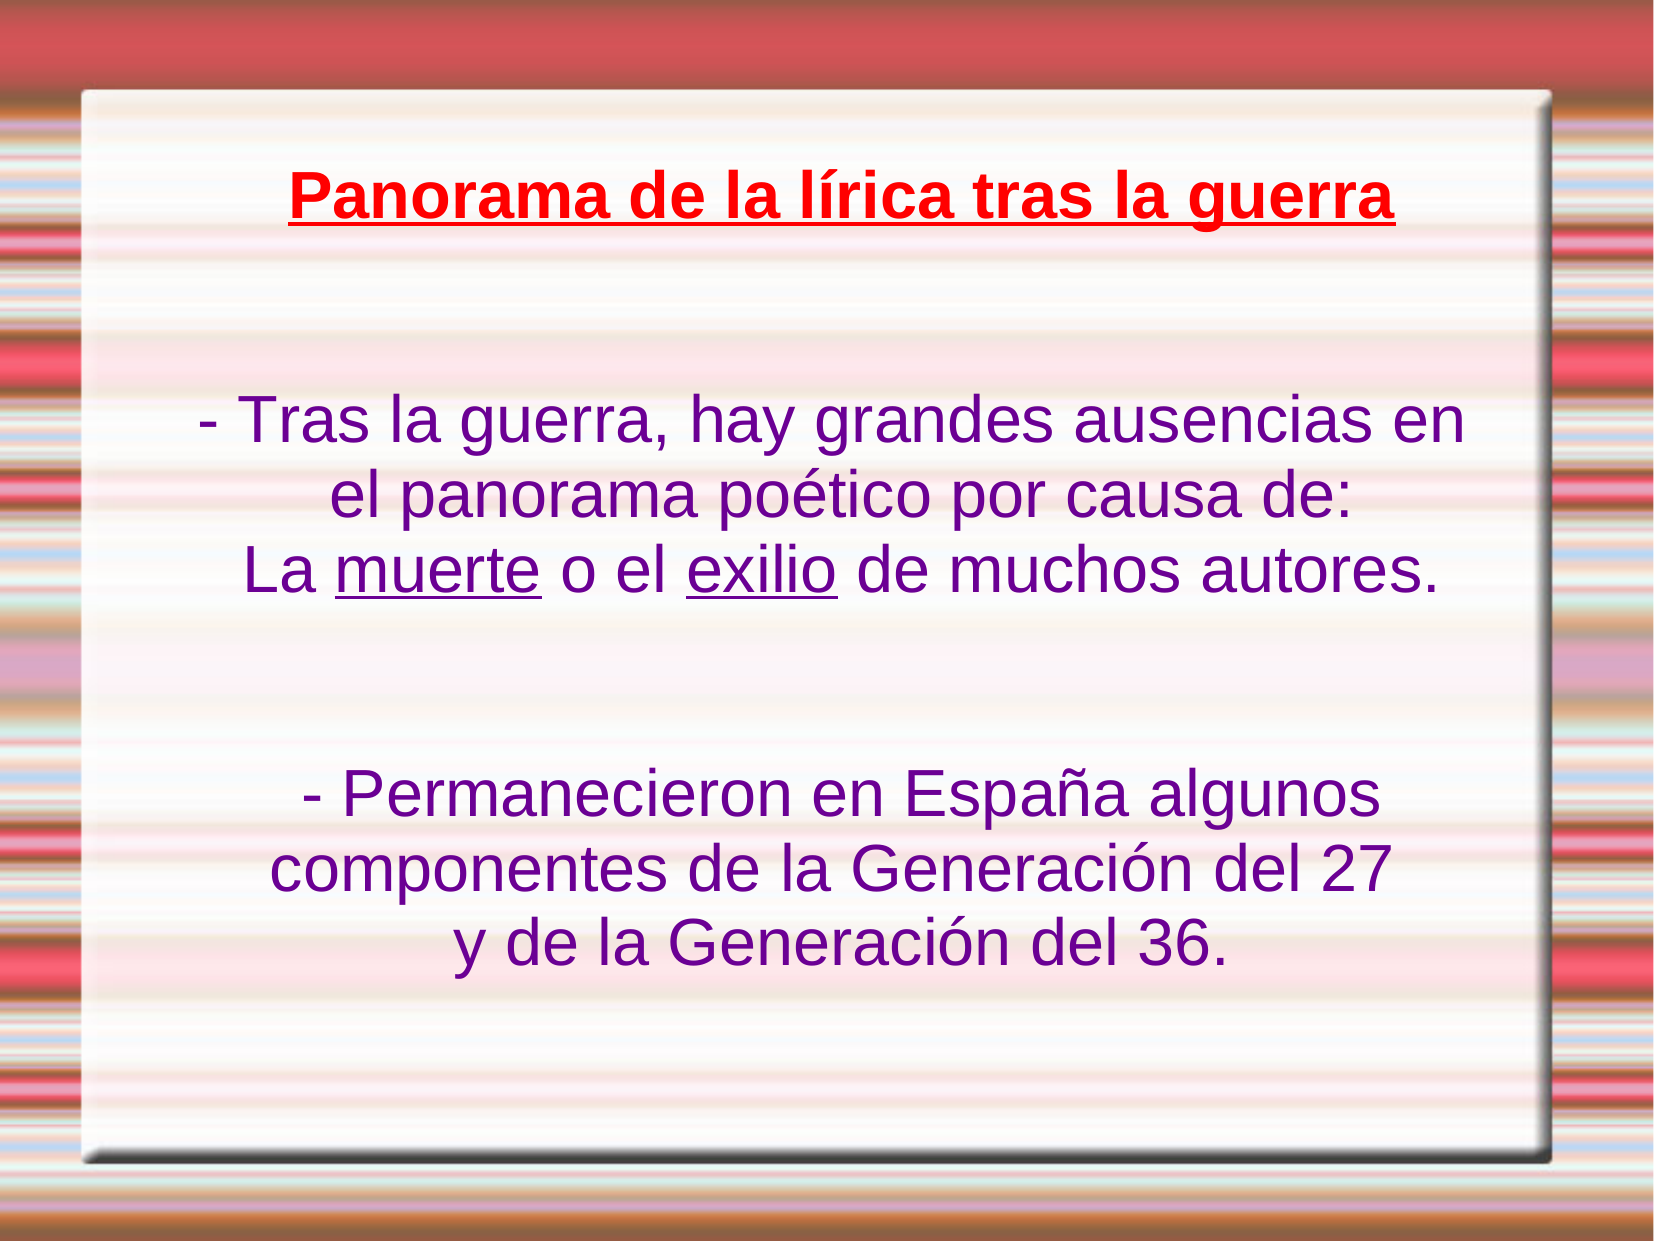

# Panorama de la lírica tras la guerra - Tras la guerra, hay grandes ausencias en el panorama poético por causa de: La muerte o el exilio de muchos autores. - Permanecieron en España algunos componentes de la Generación del 27 y de la Generación del 36.